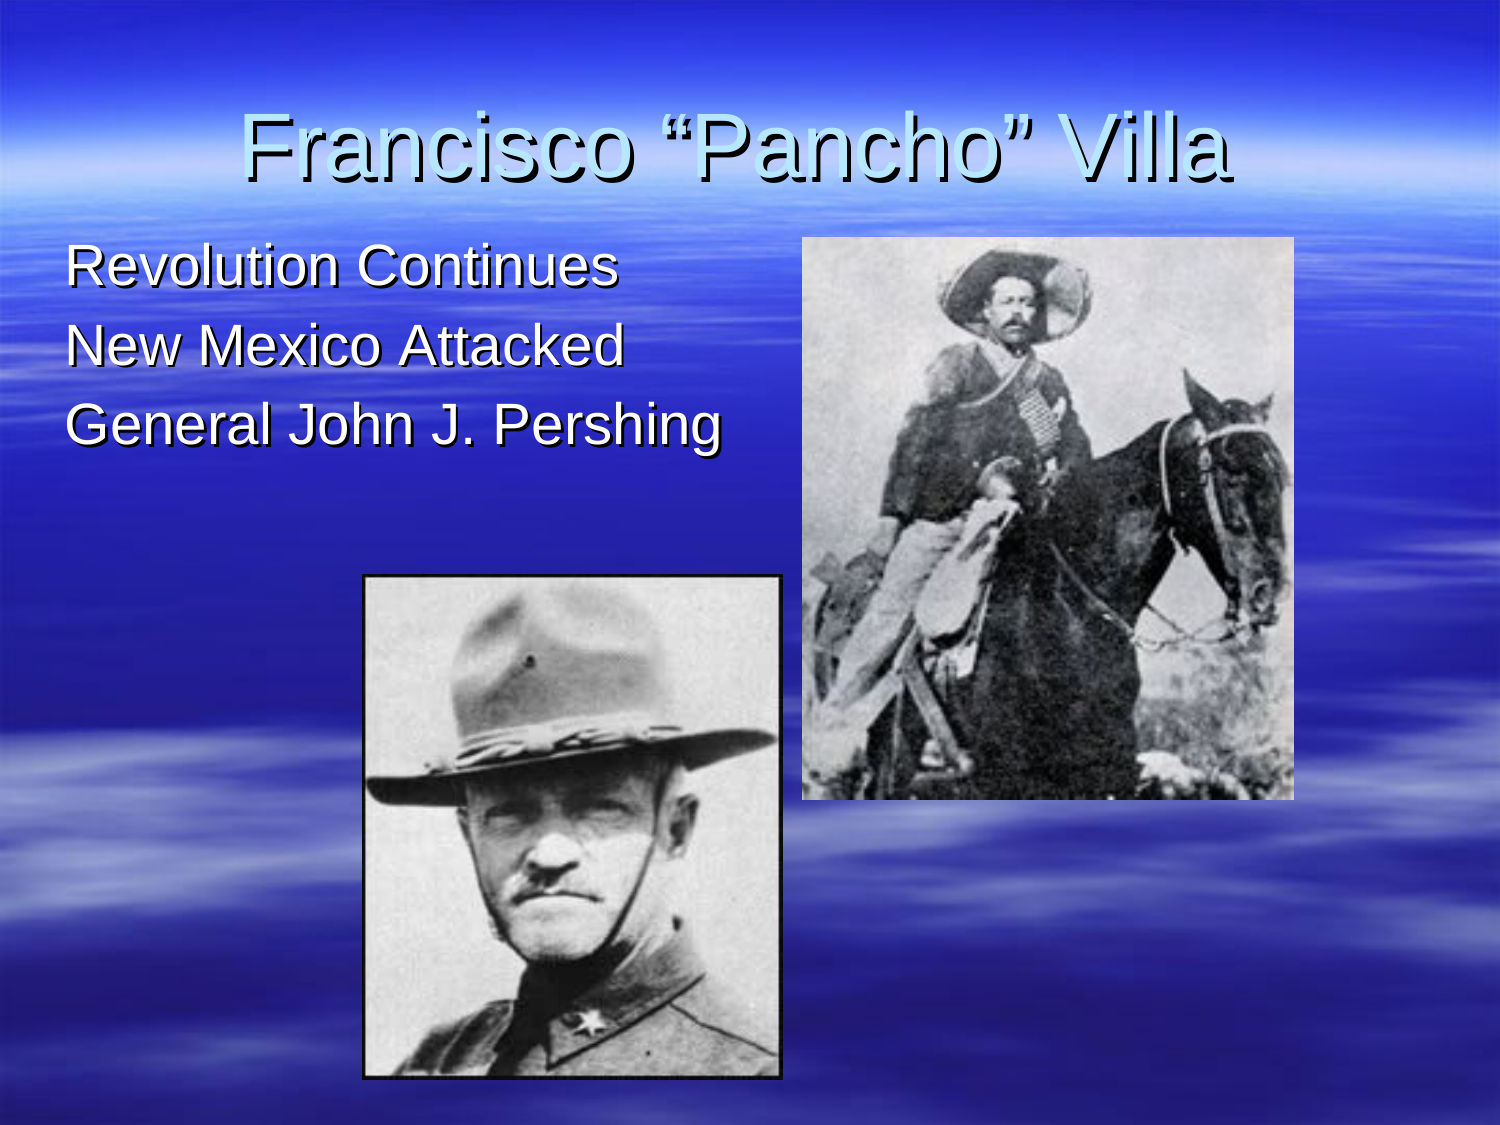

# Francisco “Pancho” Villa
Revolution Continues
New Mexico Attacked
General John J. Pershing